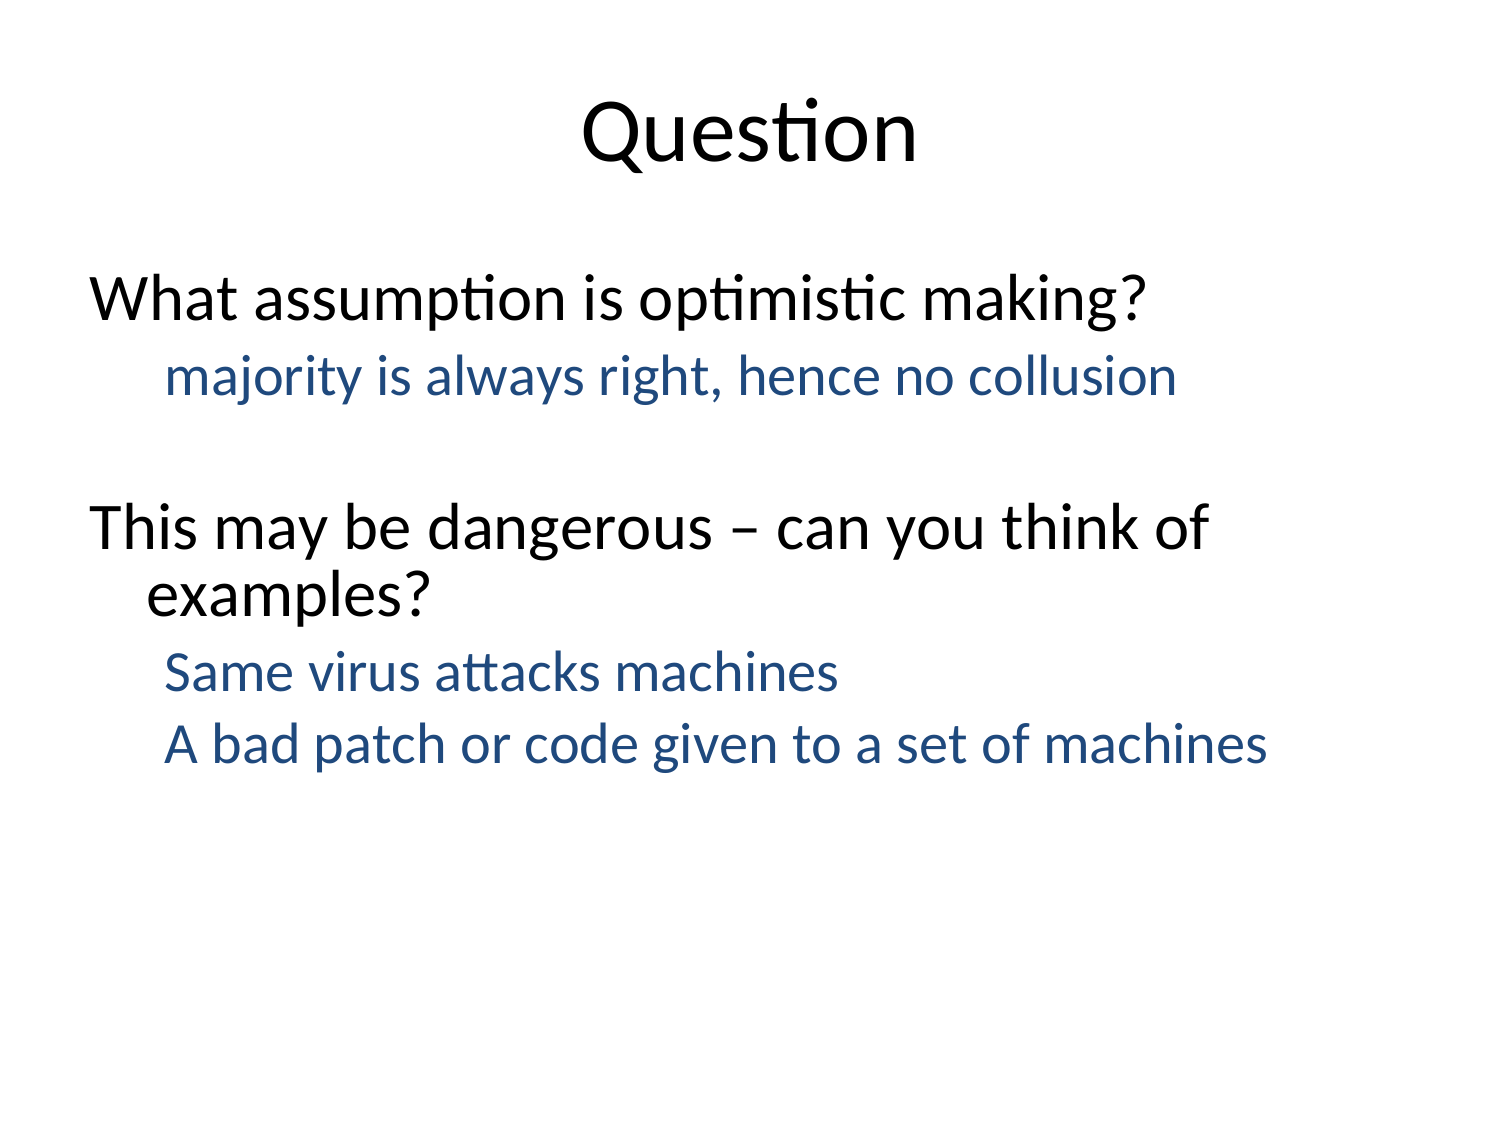

# Question
What assumption is optimistic making?
majority is always right, hence no collusion
This may be dangerous – can you think of examples?
Same virus attacks machines
A bad patch or code given to a set of machines